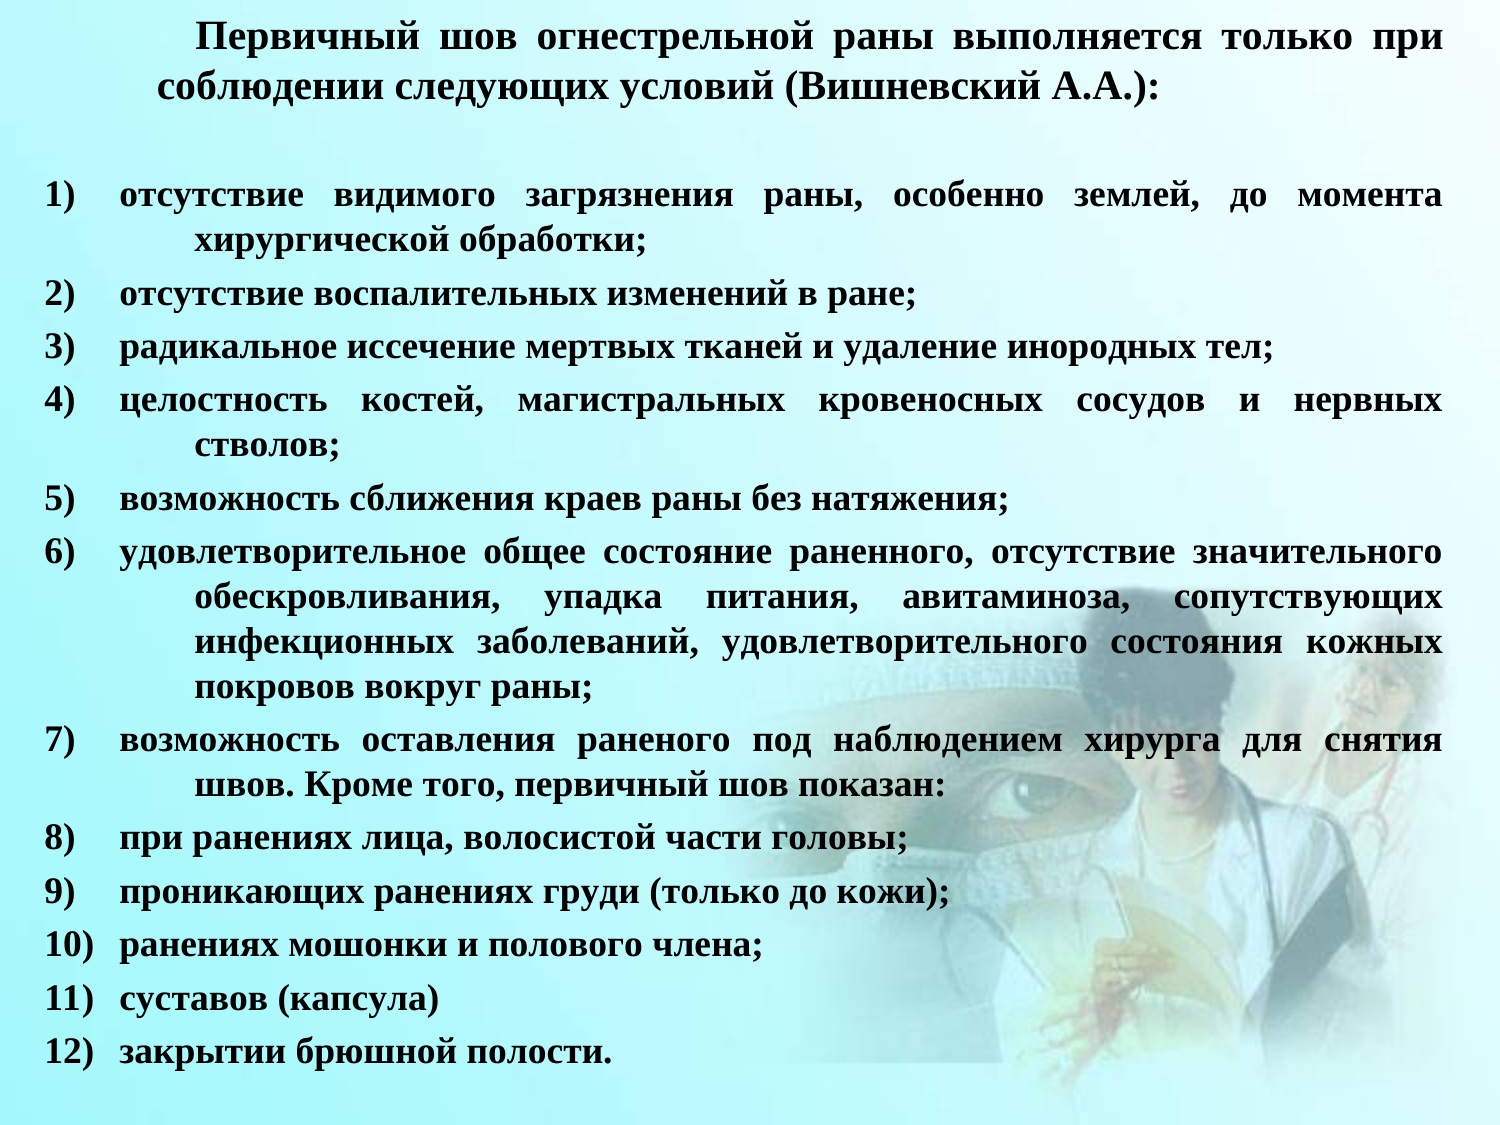

# Первичный шов огнестрельной раны выполняется только при соблюдении следующих условий (Вишневский А.А.):
отсутствие видимого загрязнения раны, особенно землей, до момента хирургической обработки;
отсутствие воспалительных изменений в ране;
радикальное иссечение мертвых тканей и удаление инородных тел;
целостность костей, магистральных кровеносных сосудов и нервных стволов;
возможность сближения краев раны без натяжения;
удовлетворительное общее состояние раненного, отсутствие значительного обескровливания, упадка питания, авитаминоза, сопутствующих инфекционных заболеваний, удовлетворительного состояния кожных покровов вокруг раны;
возможность оставления раненого под наблюдением хирурга для снятия швов. Кроме того, первичный шов показан:
при ранениях лица, волосистой части головы;
проникающих ранениях груди (только до кожи);
ранениях мошонки и полового члена;
суставов (капсула)
закрытии брюшной полости.